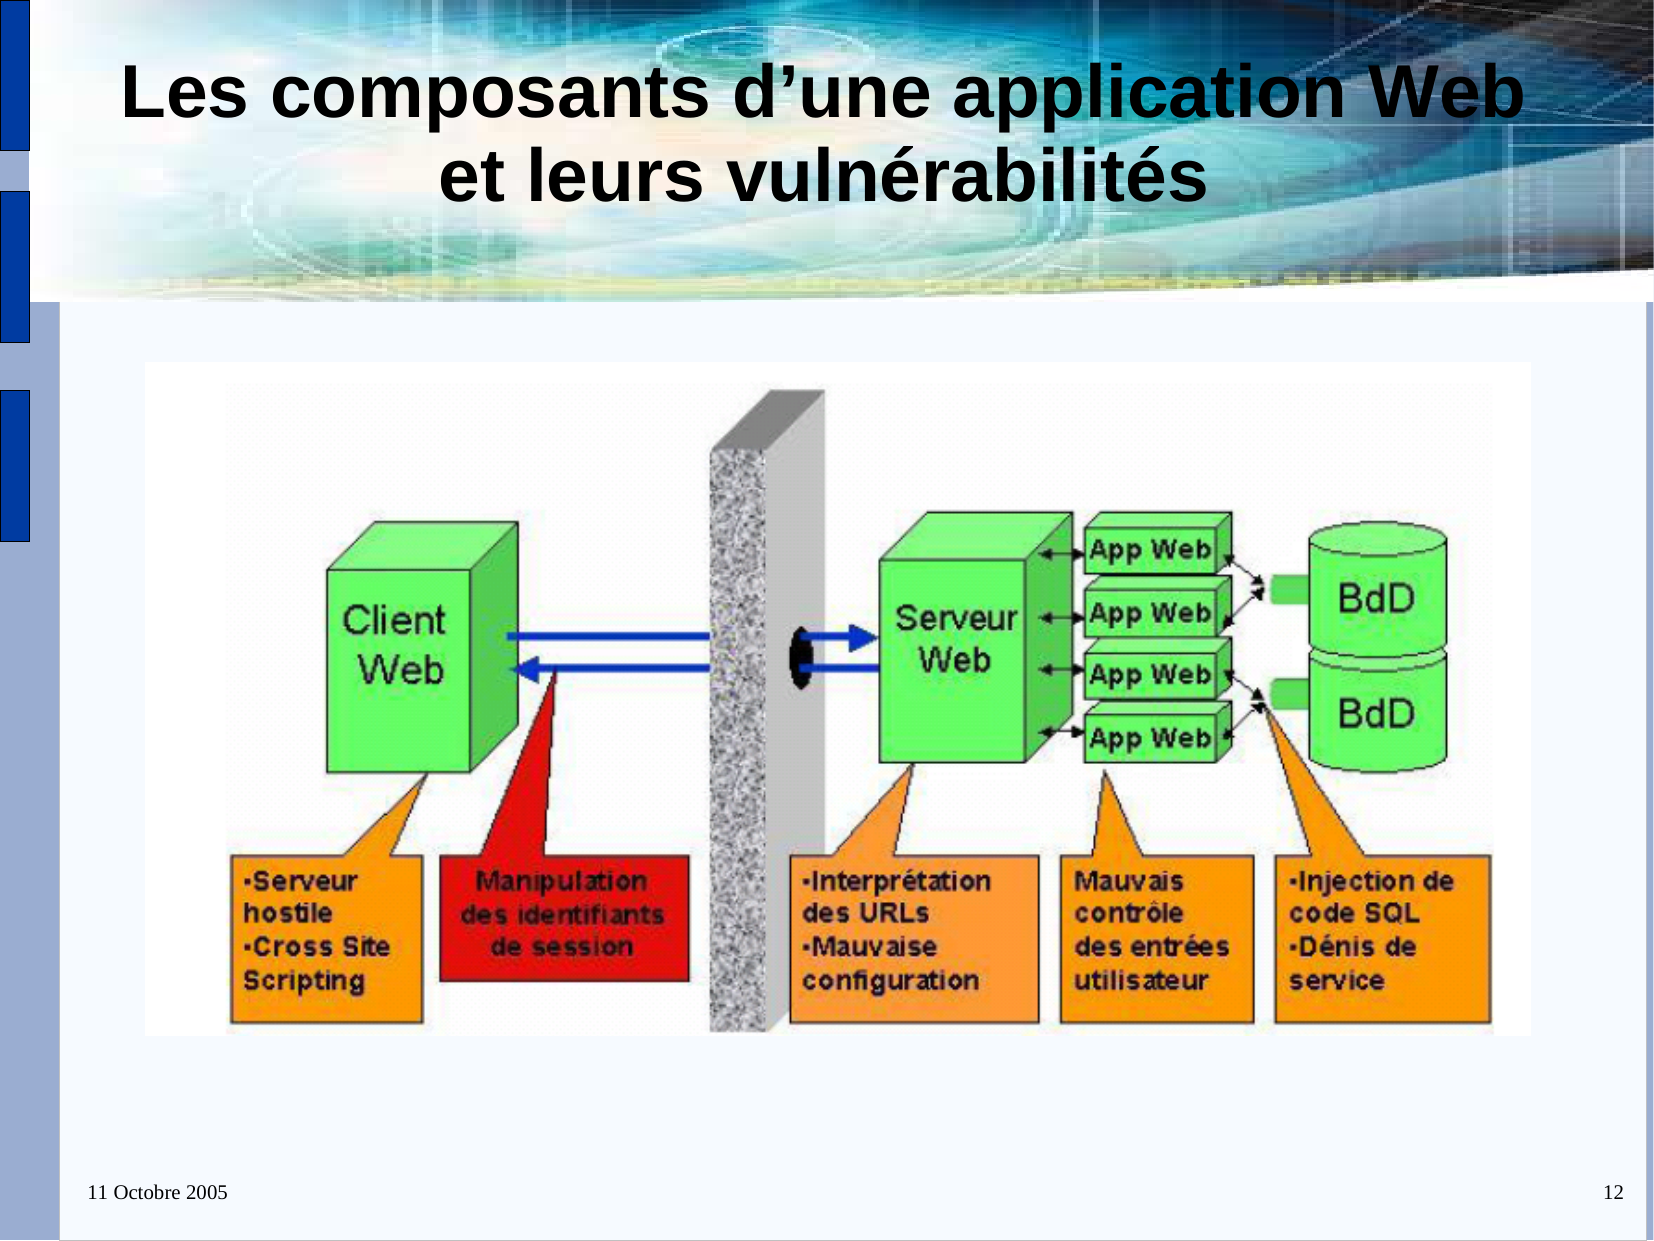

# Les composants d’une application Web et leurs vulnérabilités